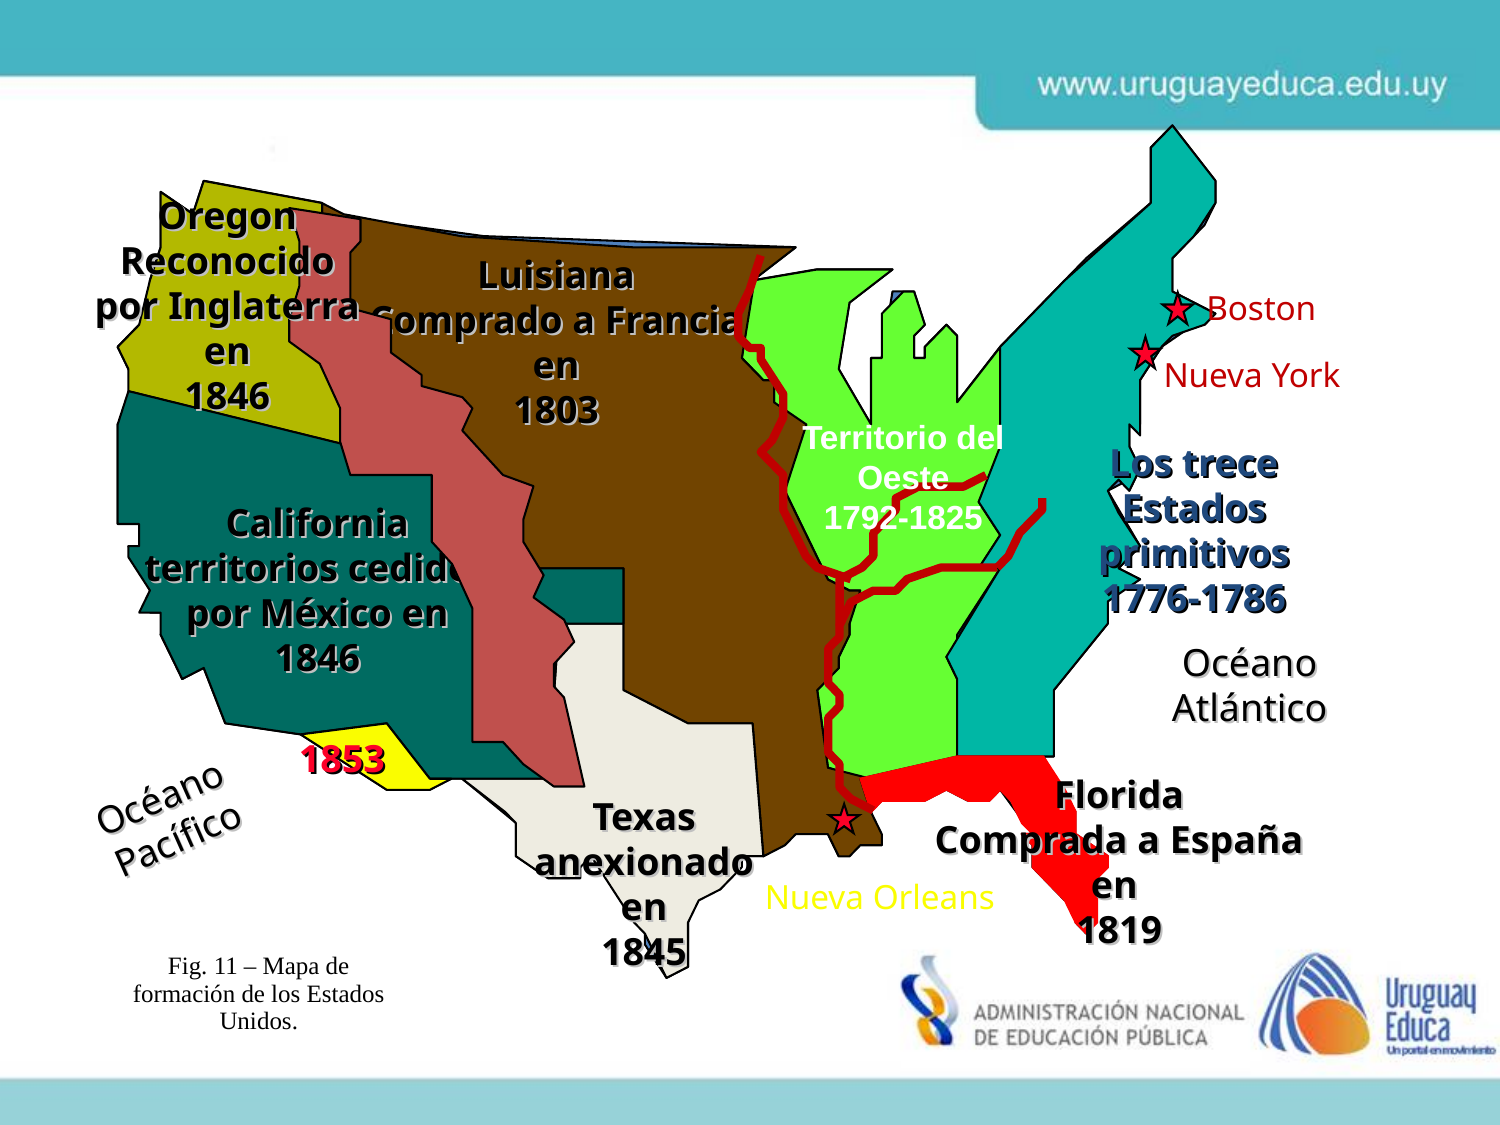

Oregon
Reconocido por Inglaterra en
1846
Luisiana
Comprado a Francia en
1803
Boston
Nueva York
Territorio del Oeste
1792-1825
Los trece Estados primitivos
1776-1786
California
territorios cedidos por México en
1846
Océano
Atlántico
1853
Florida
Comprada a España en
1819
Océano
Pacífico
Texas
anexionado en
1845
Nueva Orleans
Fig. 11 – Mapa de formación de los Estados Unidos.